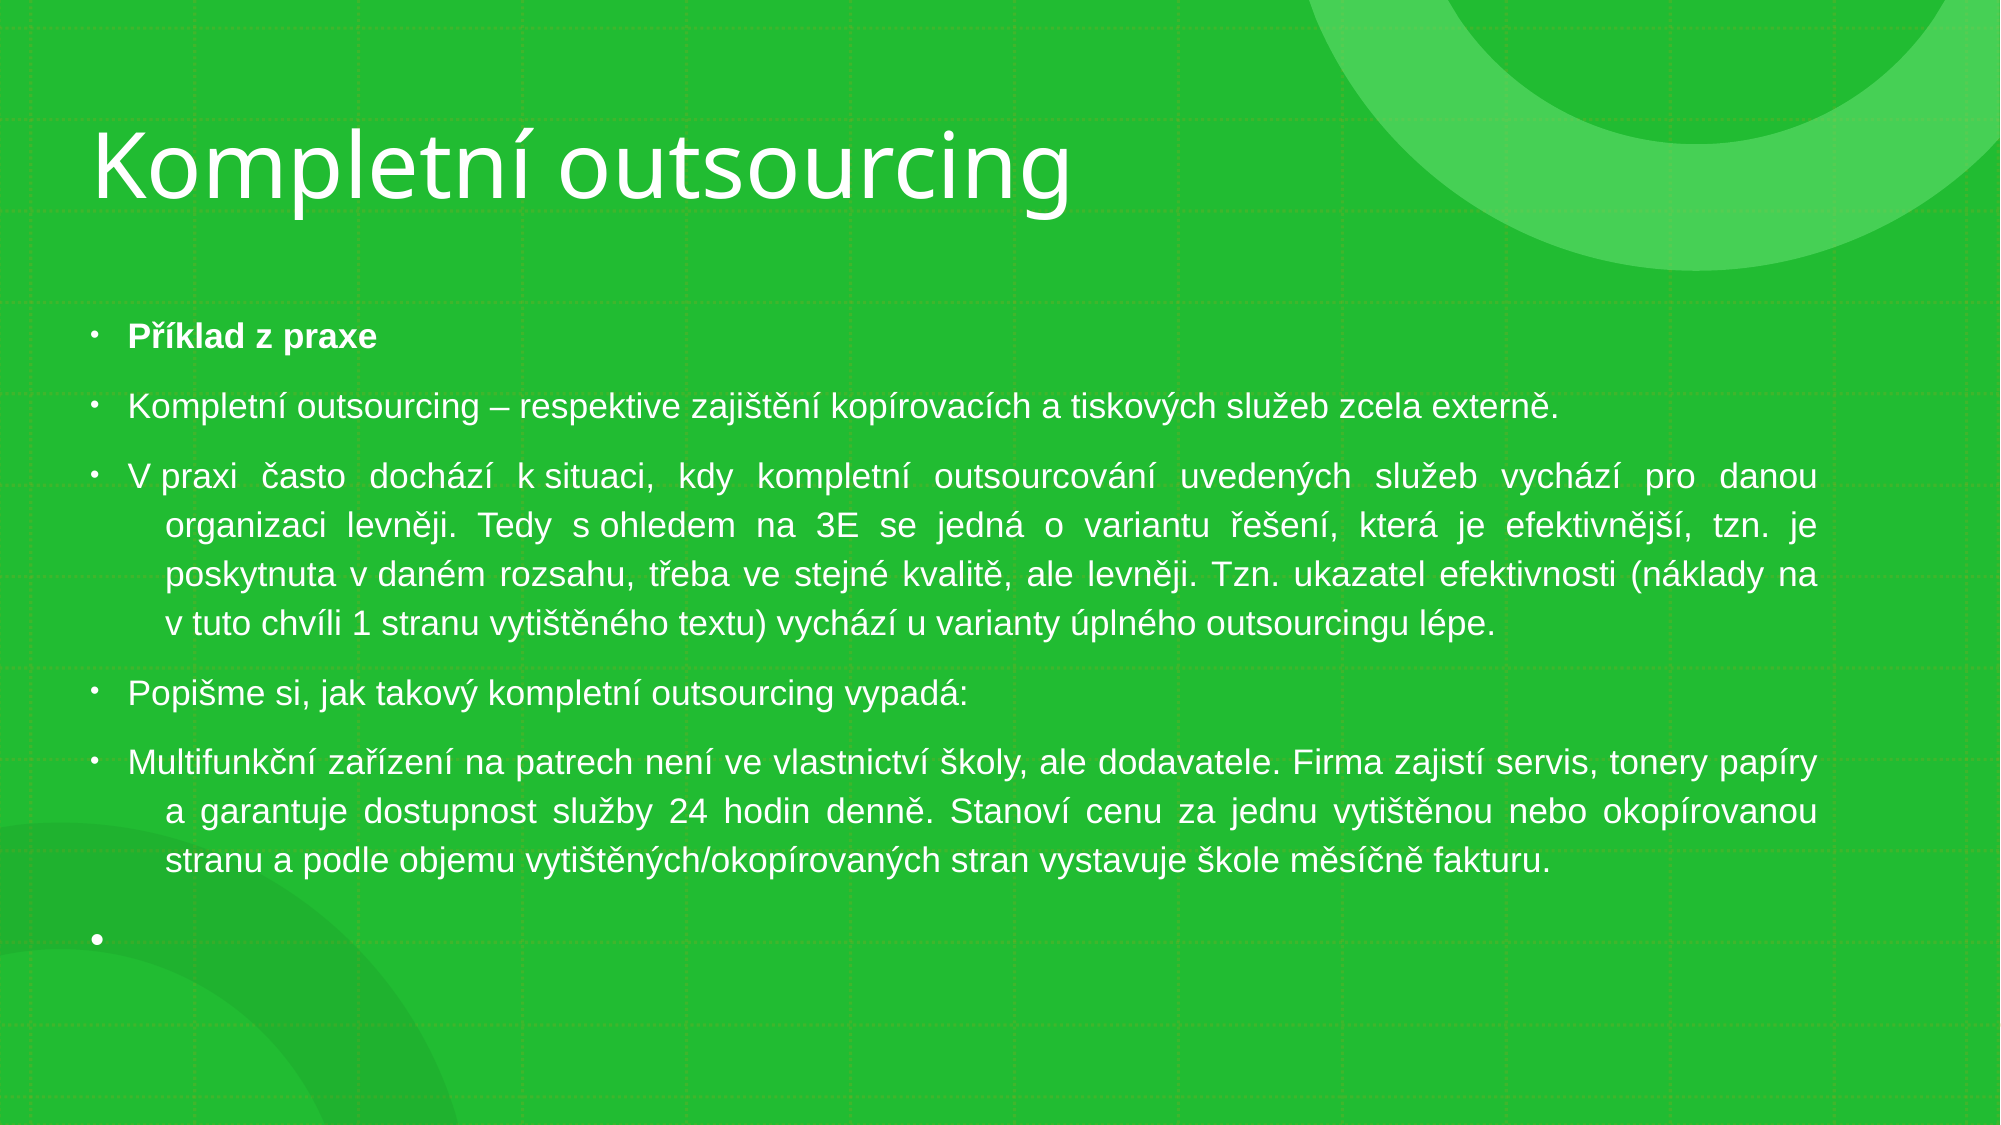

# Kompletní outsourcing
Příklad z praxe
Kompletní outsourcing – respektive zajištění kopírovacích a tiskových služeb zcela externě.
V praxi často dochází k situaci, kdy kompletní outsourcování uvedených služeb vychází pro danou organizaci levněji. Tedy s ohledem na 3E se jedná o variantu řešení, která je efektivnější, tzn. je poskytnuta v daném rozsahu, třeba ve stejné kvalitě, ale levněji. Tzn. ukazatel efektivnosti (náklady na v tuto chvíli 1 stranu vytištěného textu) vychází u varianty úplného outsourcingu lépe.
Popišme si, jak takový kompletní outsourcing vypadá:
Multifunkční zařízení na patrech není ve vlastnictví školy, ale dodavatele. Firma zajistí servis, tonery papíry a garantuje dostupnost služby 24 hodin denně. Stanoví cenu za jednu vytištěnou nebo okopírovanou stranu a podle objemu vytištěných/okopírovaných stran vystavuje škole měsíčně fakturu.